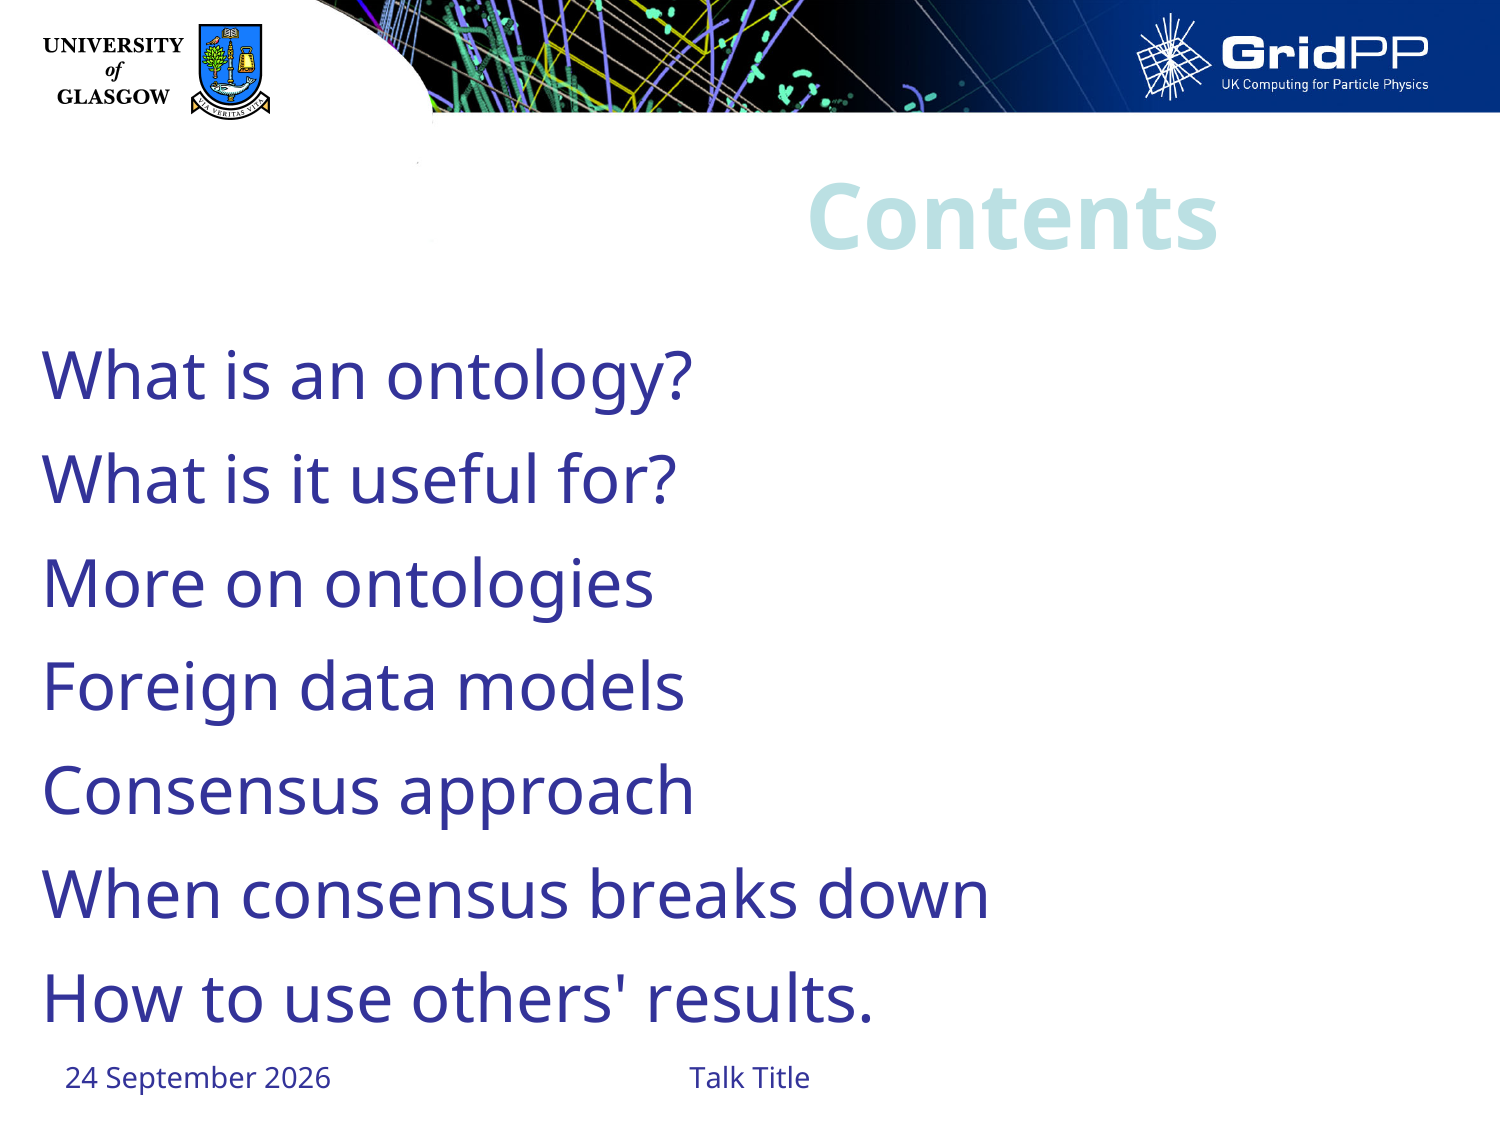

# Contents
What is an ontology?
What is it useful for?
More on ontologies
Foreign data models
Consensus approach
When consensus breaks down
How to use others' results.
Talk Title